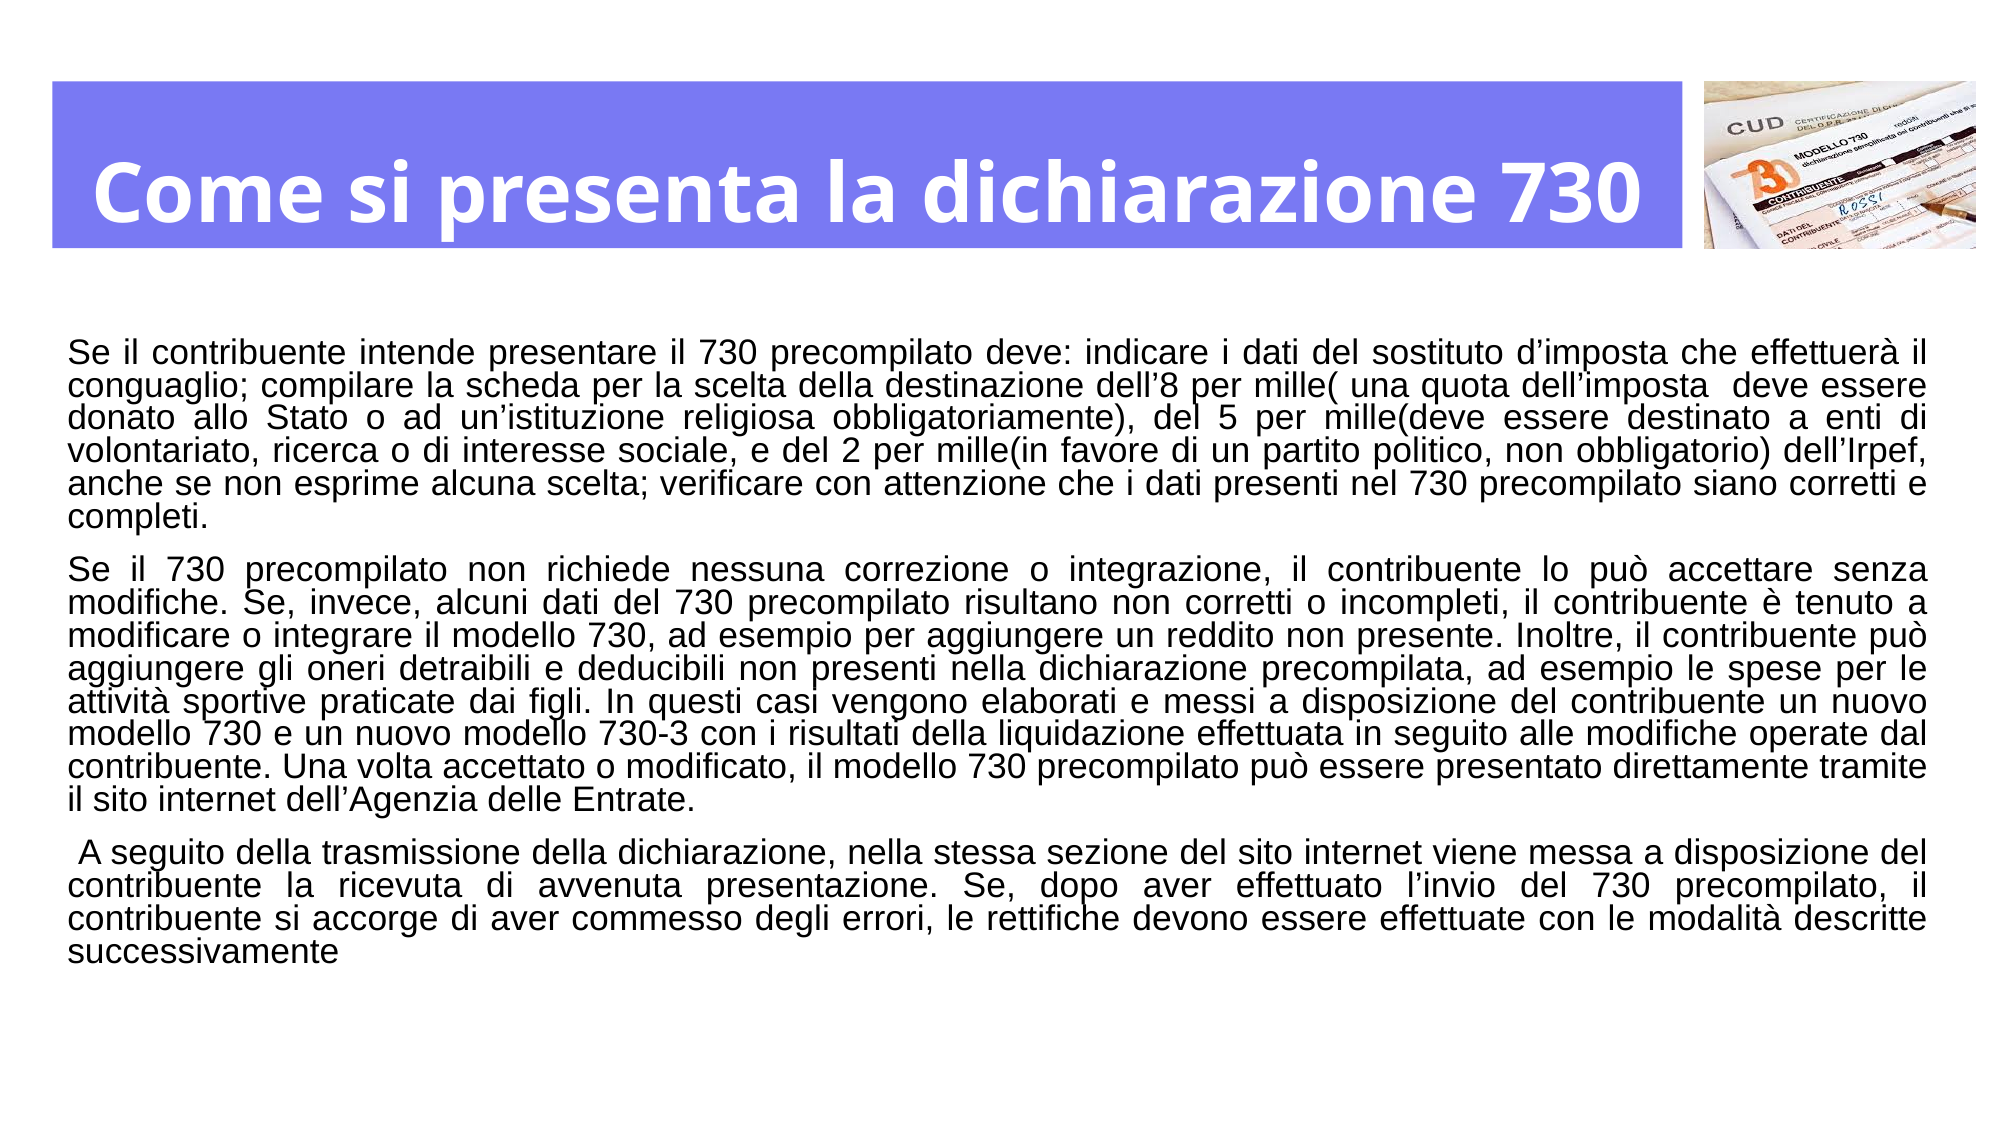

Come si presenta la dichiarazione 730
# Se il contribuente intende presentare il 730 precompilato deve: indicare i dati del sostituto d’imposta che effettuerà il conguaglio; compilare la scheda per la scelta della destinazione dell’8 per mille( una quota dell’imposta deve essere donato allo Stato o ad un’istituzione religiosa obbligatoriamente), del 5 per mille(deve essere destinato a enti di volontariato, ricerca o di interesse sociale, e del 2 per mille(in favore di un partito politico, non obbligatorio) dell’Irpef, anche se non esprime alcuna scelta; verificare con attenzione che i dati presenti nel 730 precompilato siano corretti e completi.
Se il 730 precompilato non richiede nessuna correzione o integrazione, il contribuente lo può accettare senza modifiche. Se, invece, alcuni dati del 730 precompilato risultano non corretti o incompleti, il contribuente è tenuto a modificare o integrare il modello 730, ad esempio per aggiungere un reddito non presente. Inoltre, il contribuente può aggiungere gli oneri detraibili e deducibili non presenti nella dichiarazione precompilata, ad esempio le spese per le attività sportive praticate dai figli. In questi casi vengono elaborati e messi a disposizione del contribuente un nuovo modello 730 e un nuovo modello 730-3 con i risultati della liquidazione effettuata in seguito alle modifiche operate dal contribuente. Una volta accettato o modificato, il modello 730 precompilato può essere presentato direttamente tramite il sito internet dell’Agenzia delle Entrate.
 A seguito della trasmissione della dichiarazione, nella stessa sezione del sito internet viene messa a disposizione del contribuente la ricevuta di avvenuta presentazione. Se, dopo aver effettuato l’invio del 730 precompilato, il contribuente si accorge di aver commesso degli errori, le rettifiche devono essere effettuate con le modalità descritte successivamente